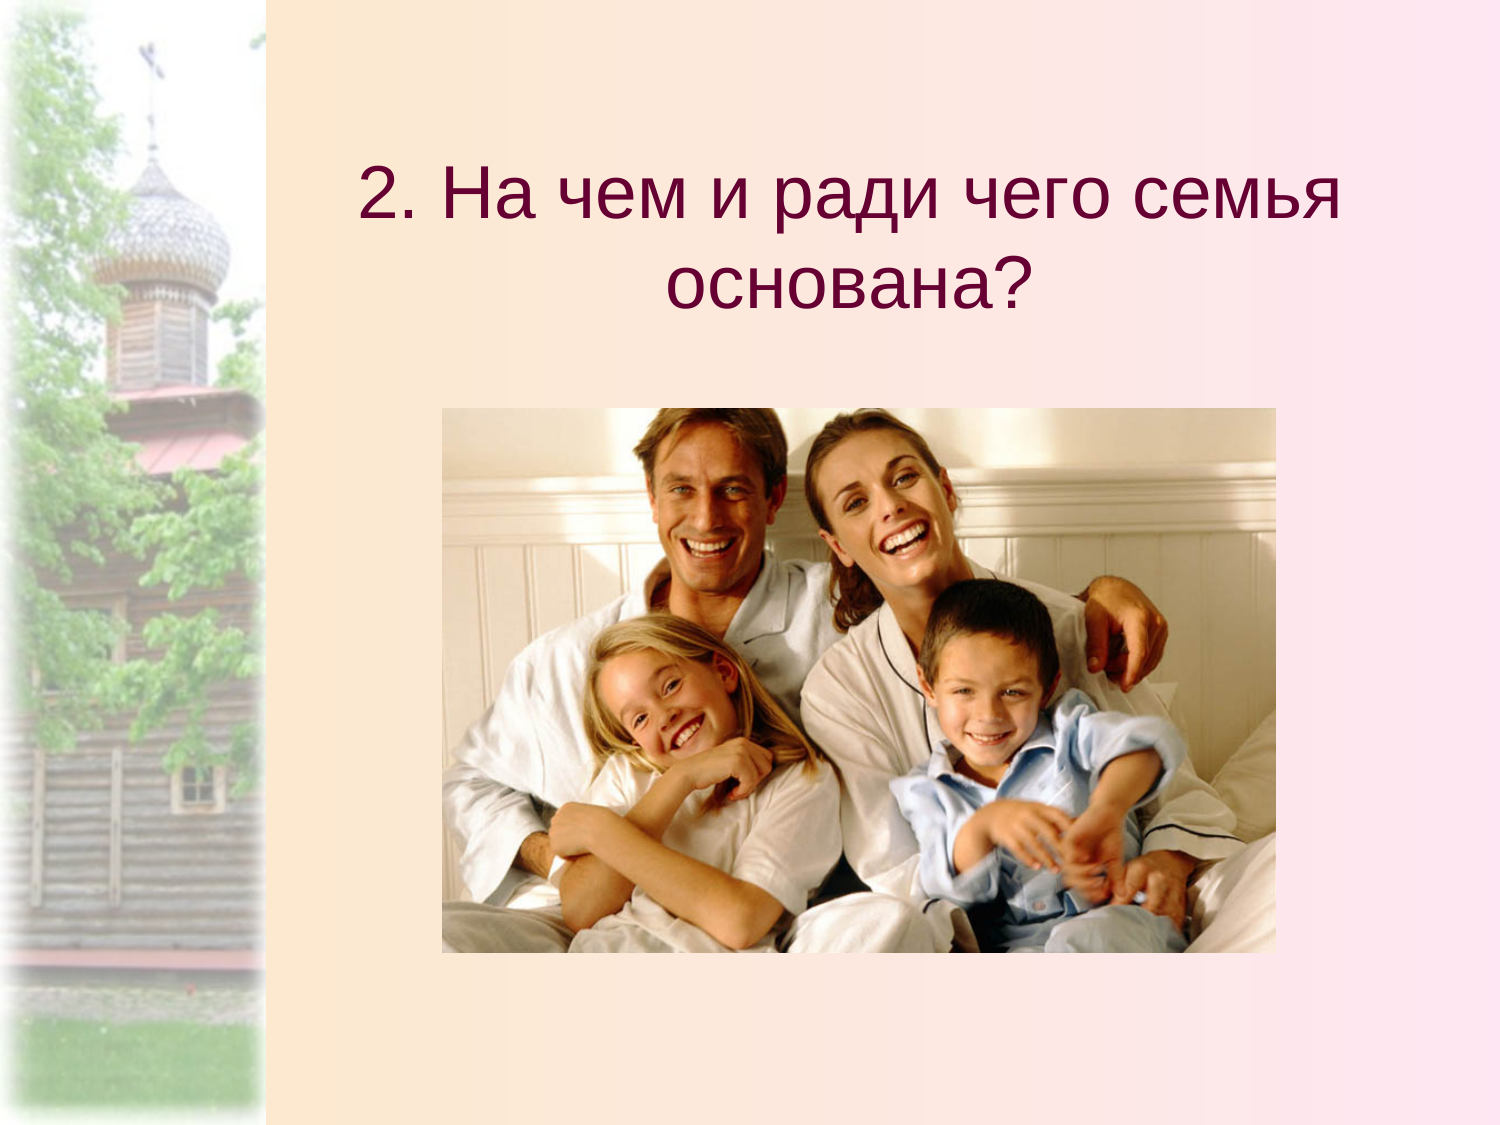

2. На чем и ради чего семья основана?